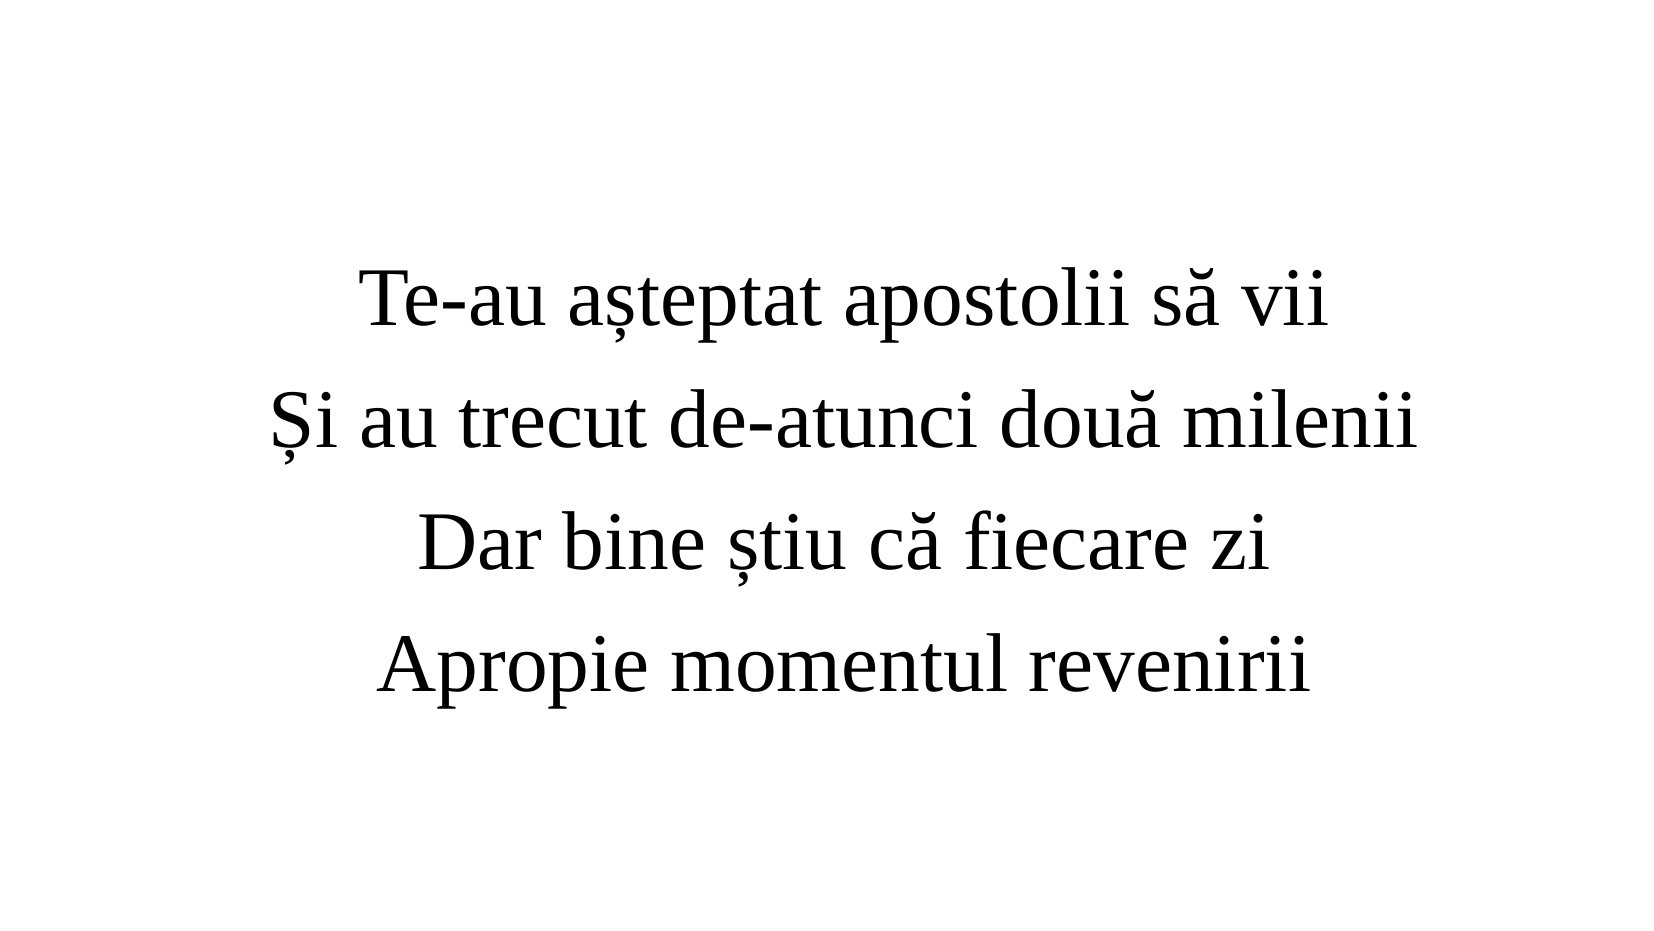

# Te-au așteptat apostolii să vii
Și au trecut de-atunci două milenii
Dar bine știu că fiecare zi
Apropie momentul revenirii